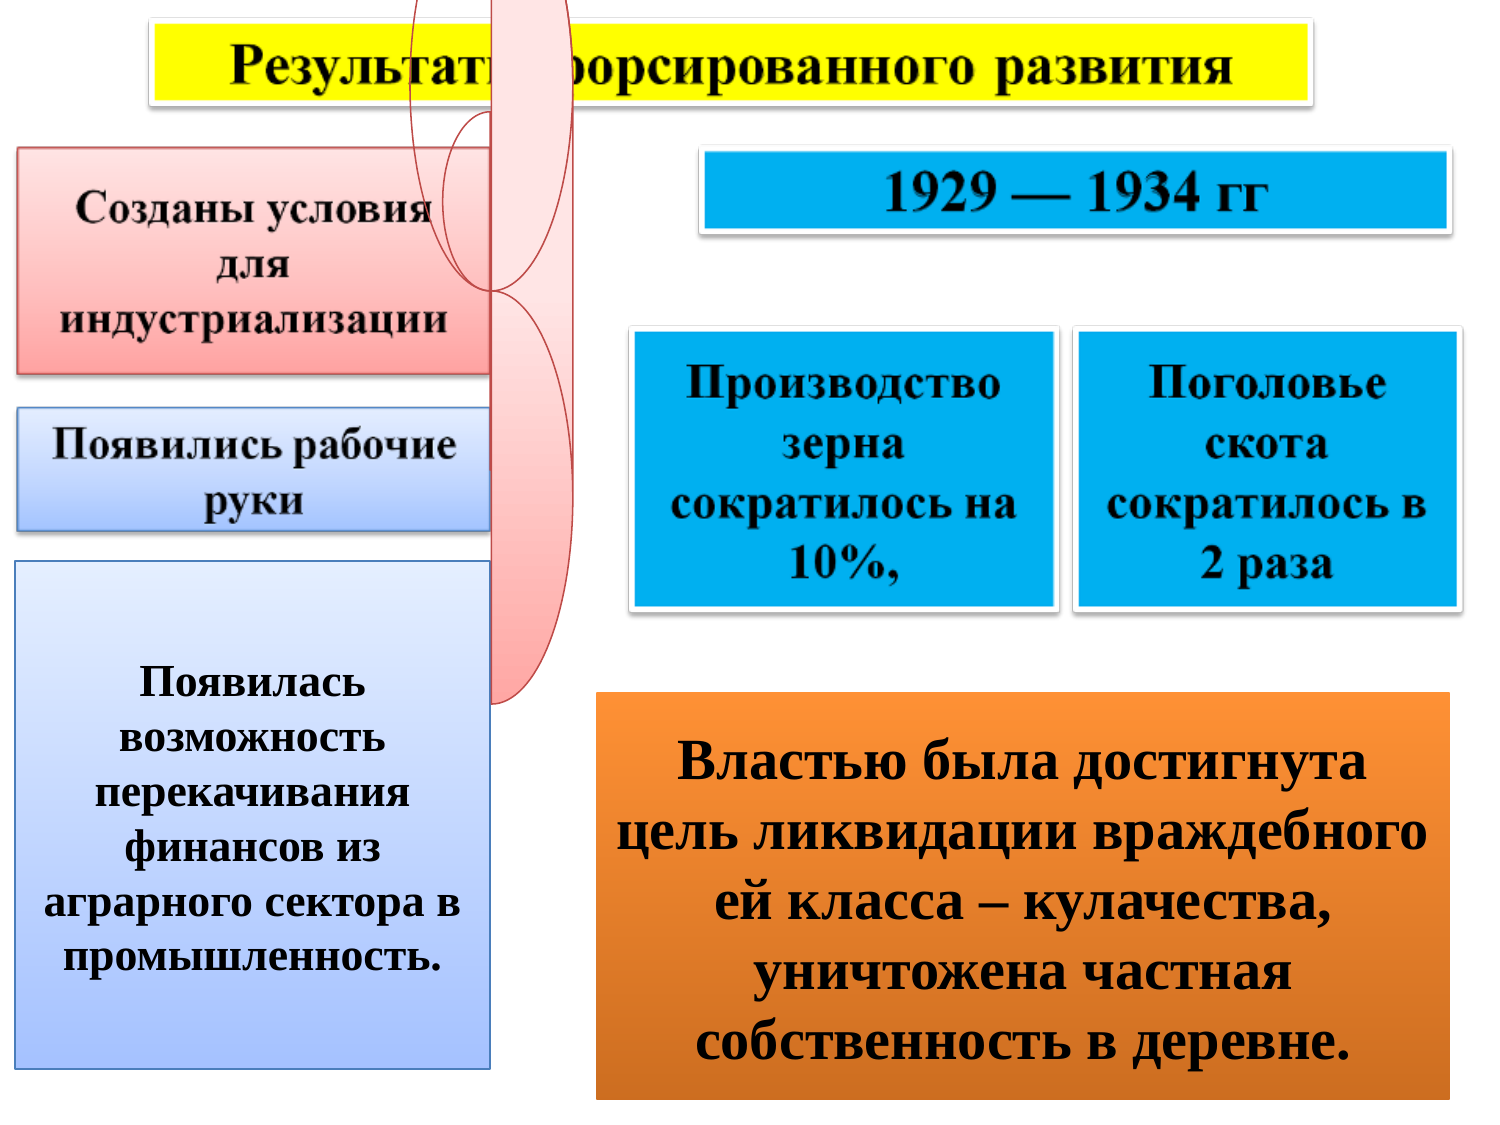

Появилась возможность перекачивания финансов из аграрного сектора в промышленность.
Властью была достигнута цель ликвидации враждебного ей класса – кулачества, уничтожена частная собственность в деревне.